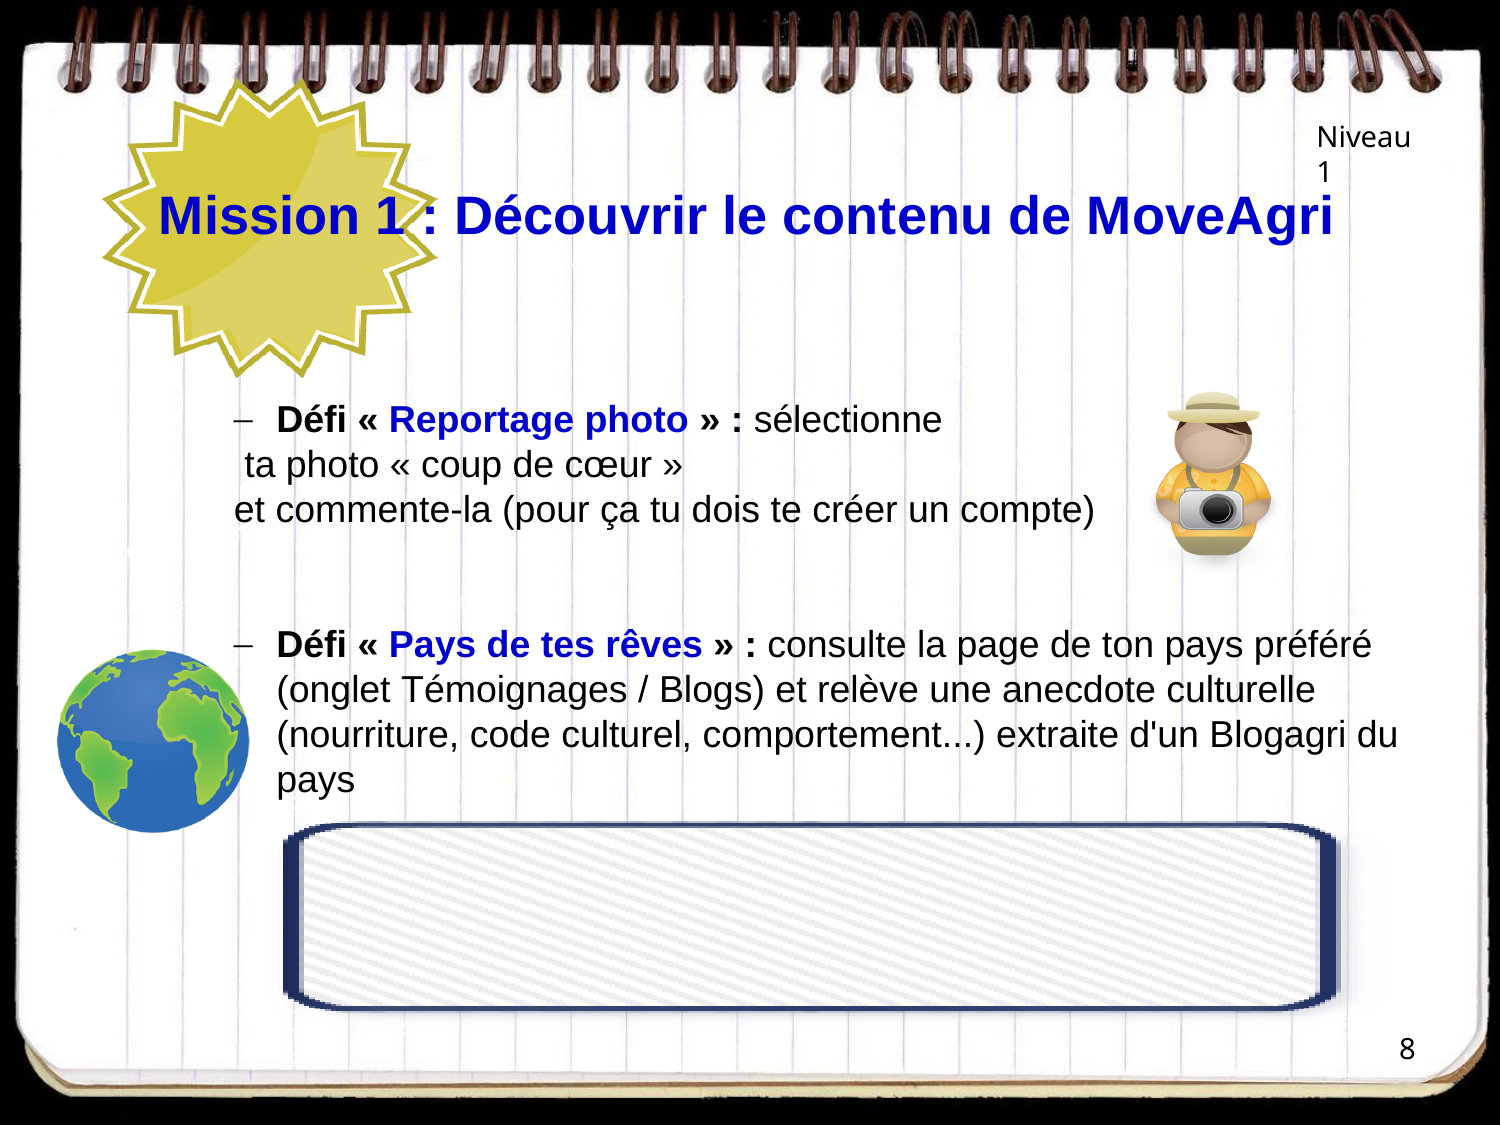

Niveau 1
Mission 1 : Découvrir le contenu de MoveAgri
Défi « Reportage photo » : sélectionne
 ta photo « coup de cœur »
et commente-la (pour ça tu dois te créer un compte)
Défi « Pays de tes rêves » : consulte la page de ton pays préféré (onglet Témoignages / Blogs) et relève une anecdote culturelle (nourriture, code culturel, comportement...) extraite d'un Blogagri du pays